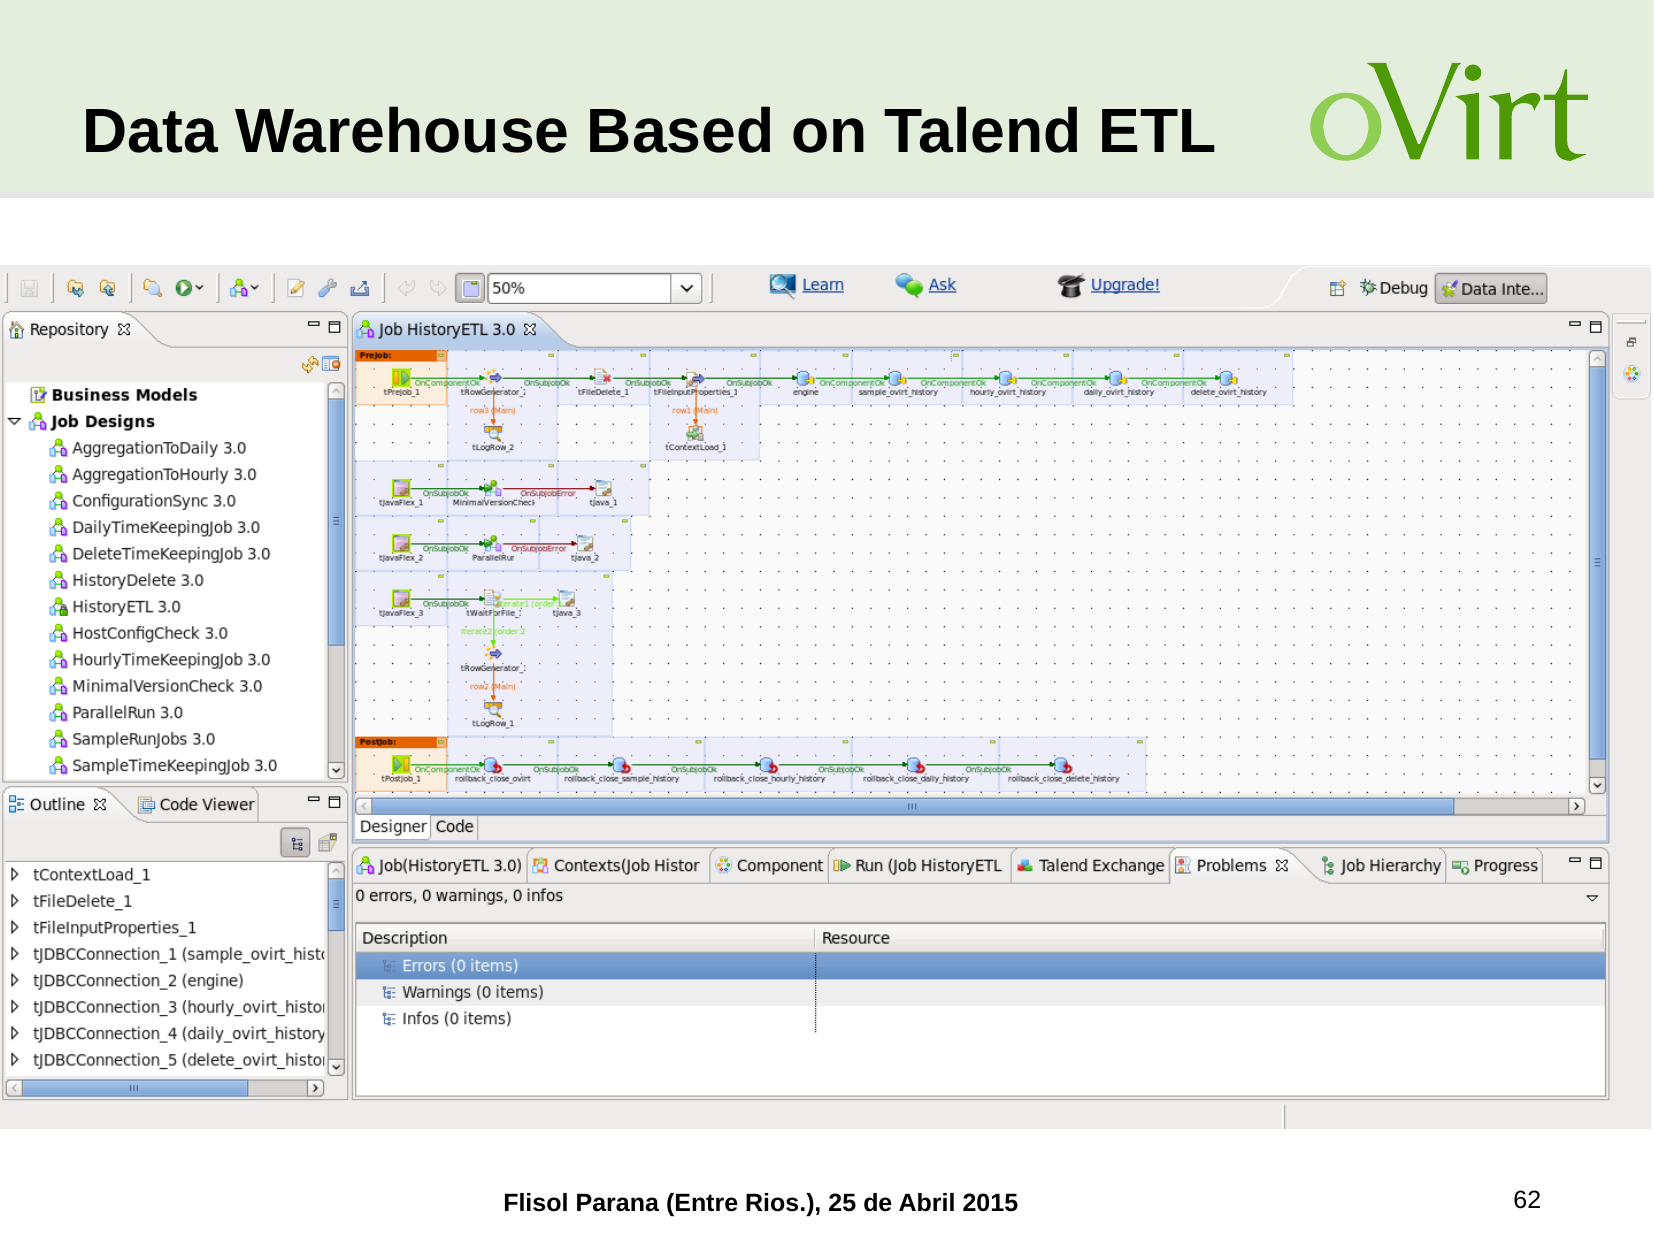

# Data Warehouse Based on Talend ETL